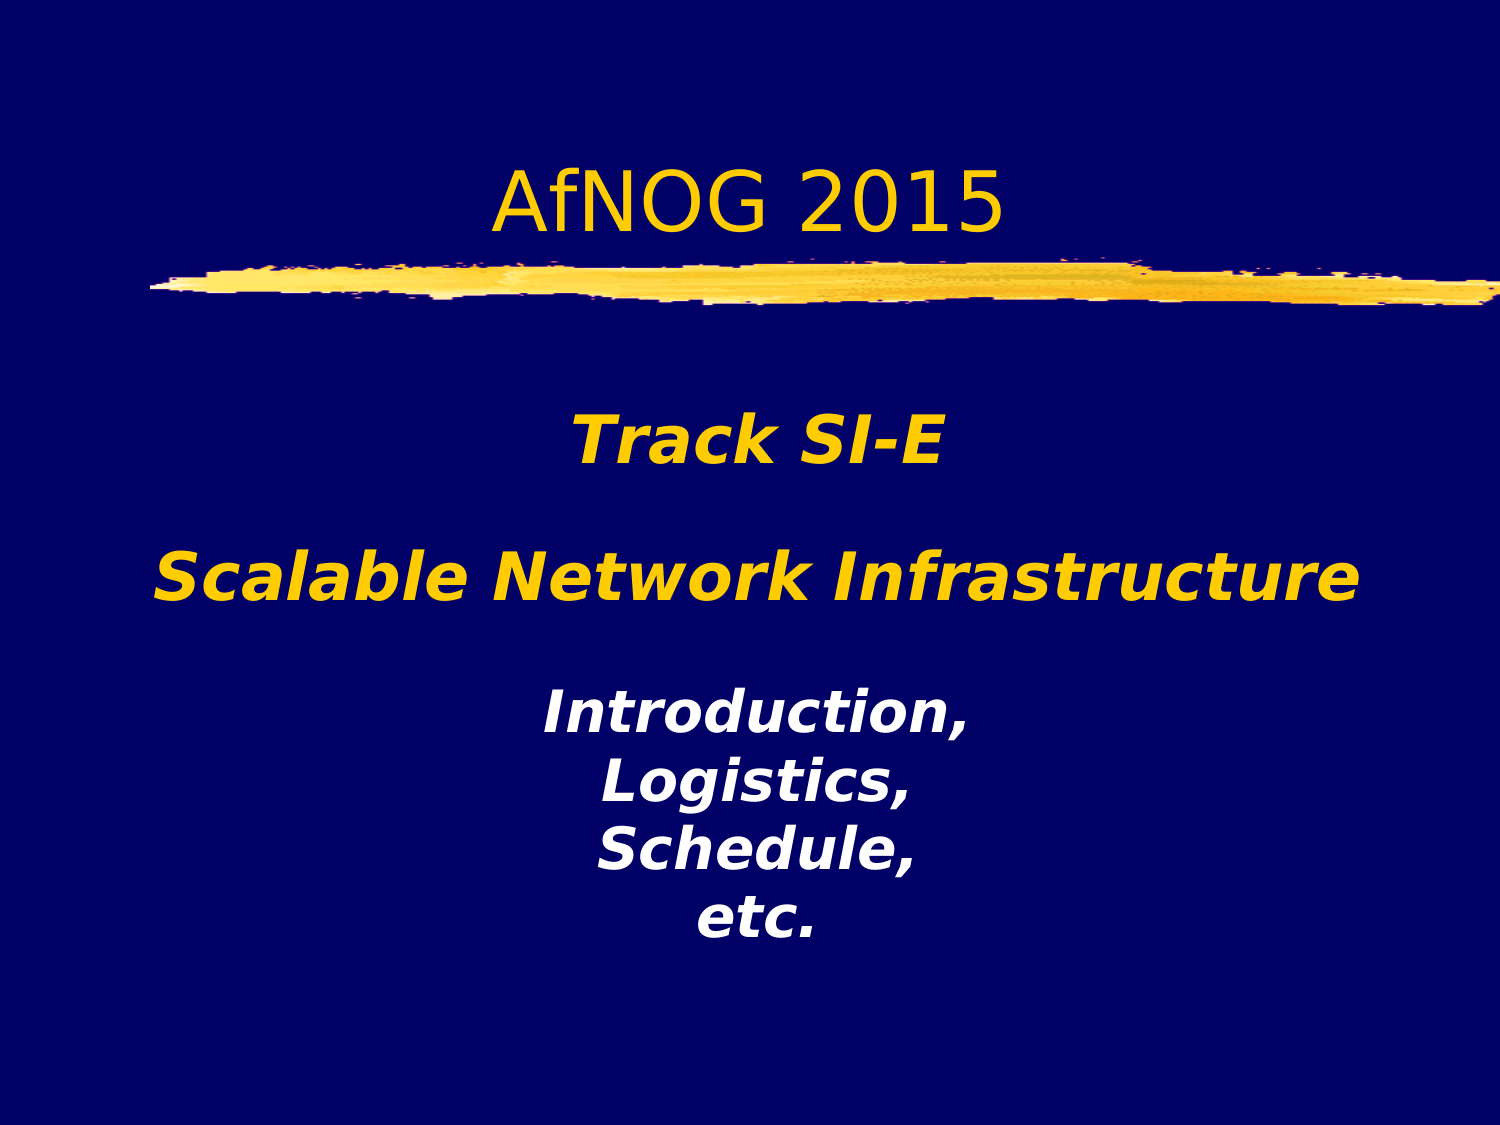

# AfNOG 2015
Track SI-E
Scalable Network Infrastructure
Introduction,
Logistics,
Schedule,
etc.